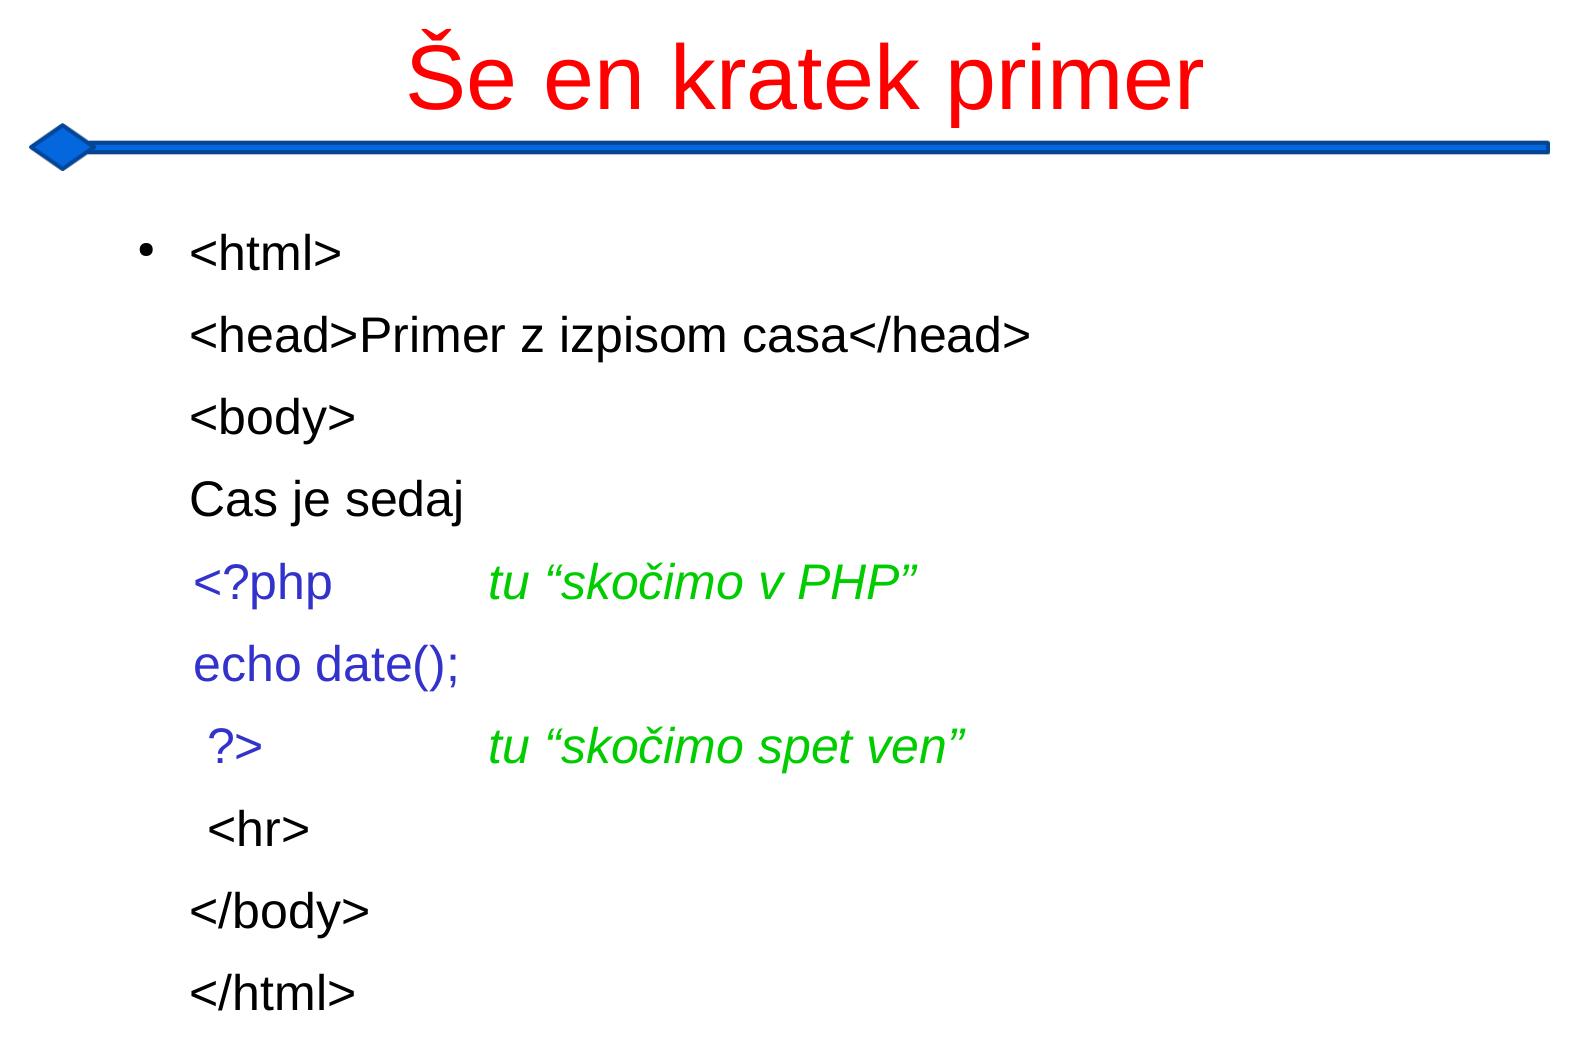

# Še en kratek primer
<html>
	<head>Primer z izpisom casa</head>
	<body>
	Cas je sedaj
 <?php			tu “skočimo v PHP”
		echo date();
 ?>				tu “skočimo spet ven”
 <hr>
	</body>
	</html>